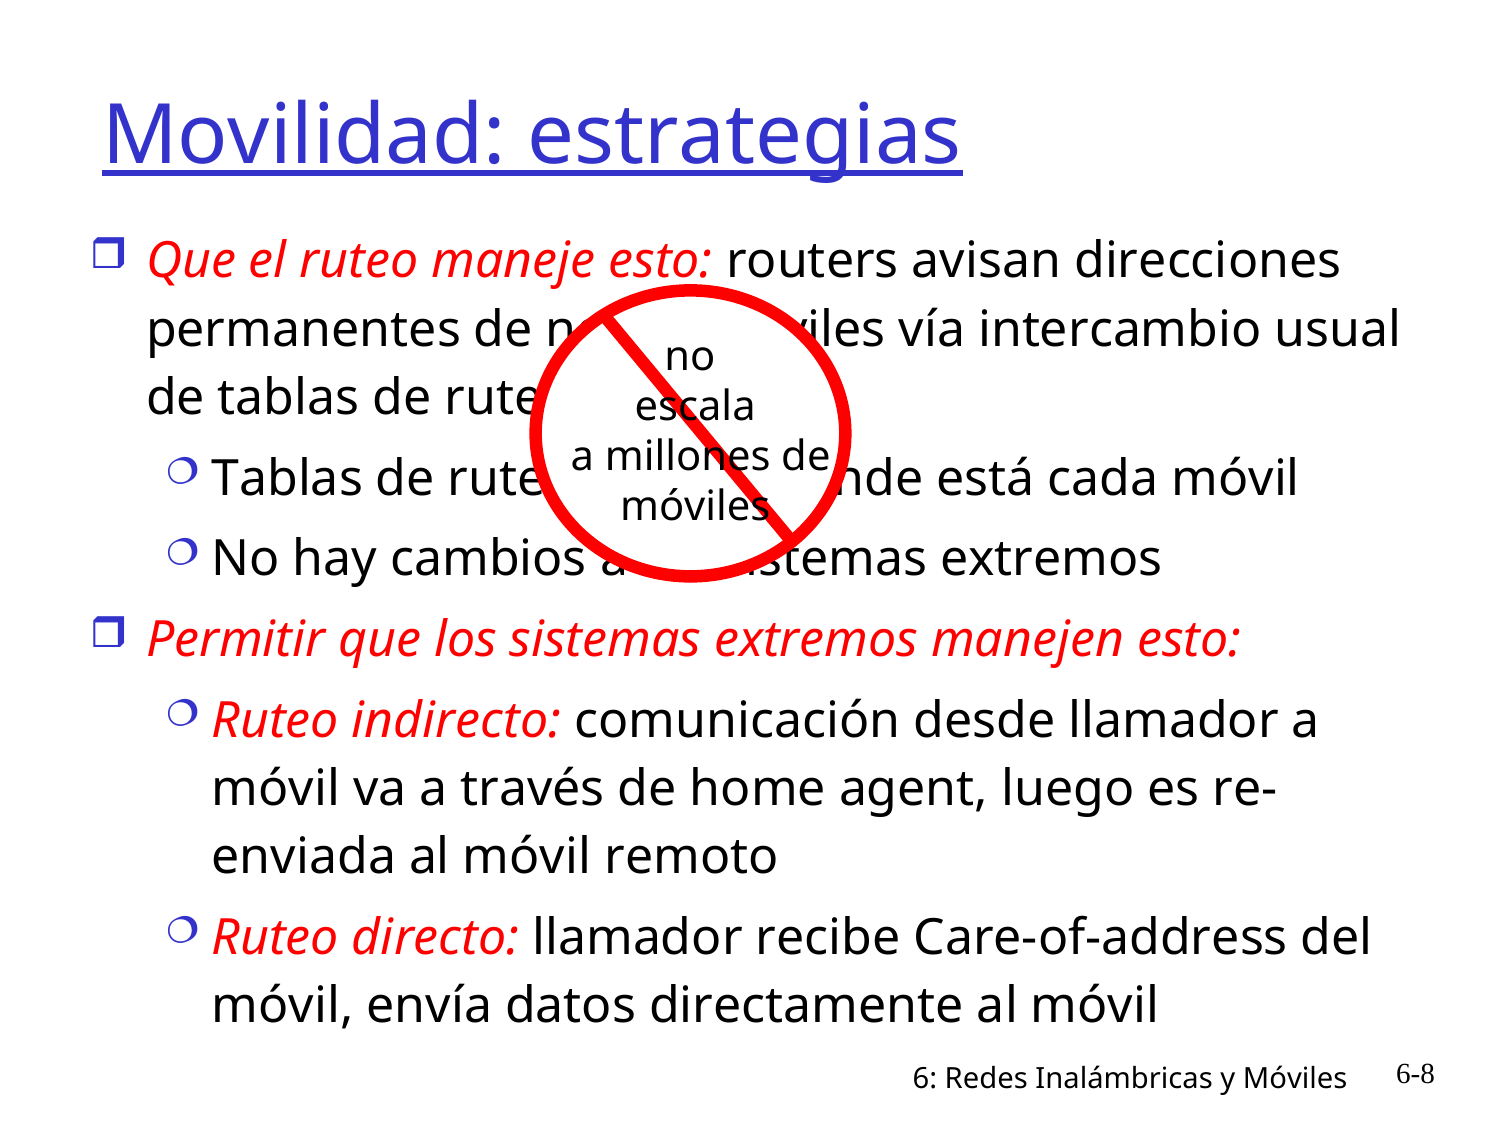

Movilidad: estrategias
# Que el ruteo maneje esto: routers avisan direcciones permanentes de nodos móviles vía intercambio usual de tablas de ruteo.
Tablas de ruteo indican dónde está cada móvil
No hay cambios a los sistemas extremos
Permitir que los sistemas extremos manejen esto:
Ruteo indirecto: comunicación desde llamador a móvil va a través de home agent, luego es re-enviada al móvil remoto
Ruteo directo: llamador recibe Care-of-address del móvil, envía datos directamente al móvil
no
escala
 a millones de móviles
8